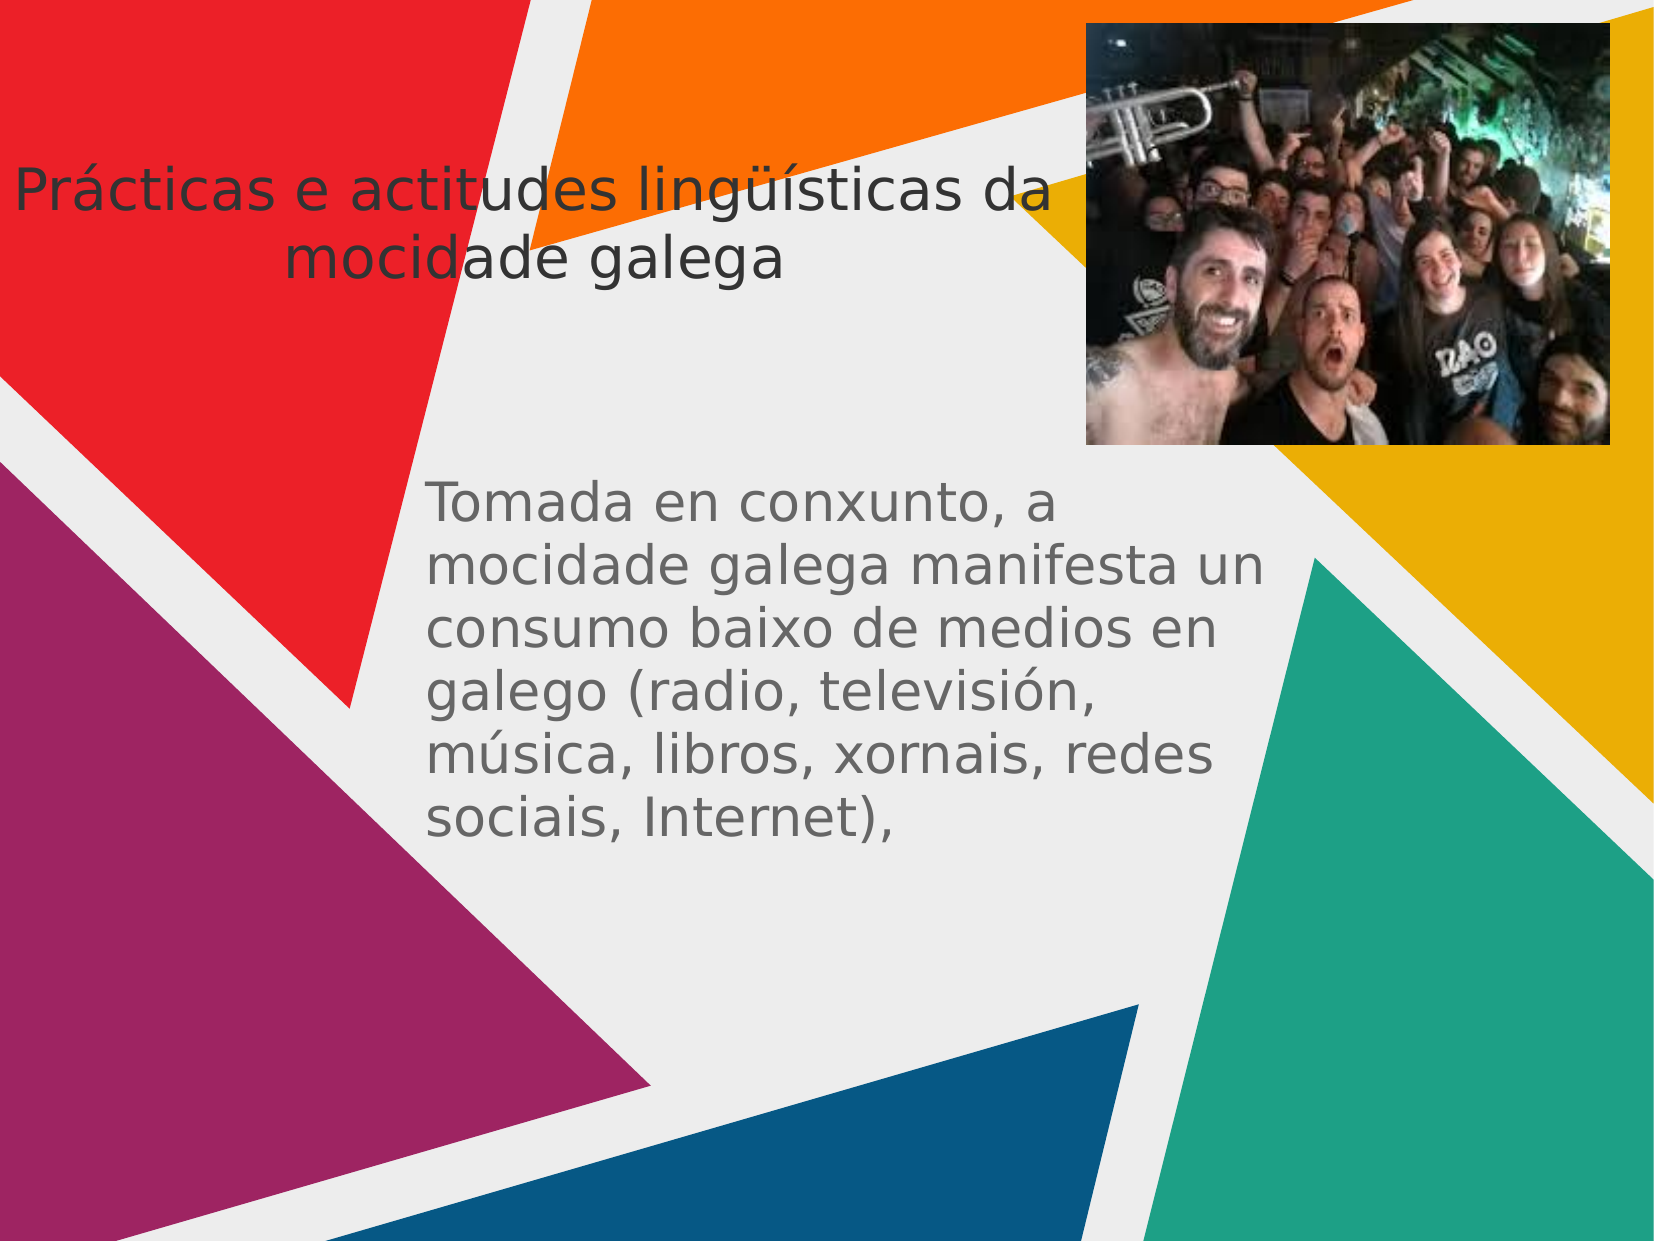

# Prácticas e actitudes lingüísticas da mocidade galega
Tomada en conxunto, a mocidade galega manifesta un consumo baixo de medios en galego (radio, televisión, música, libros, xornais, redes sociais, Internet),